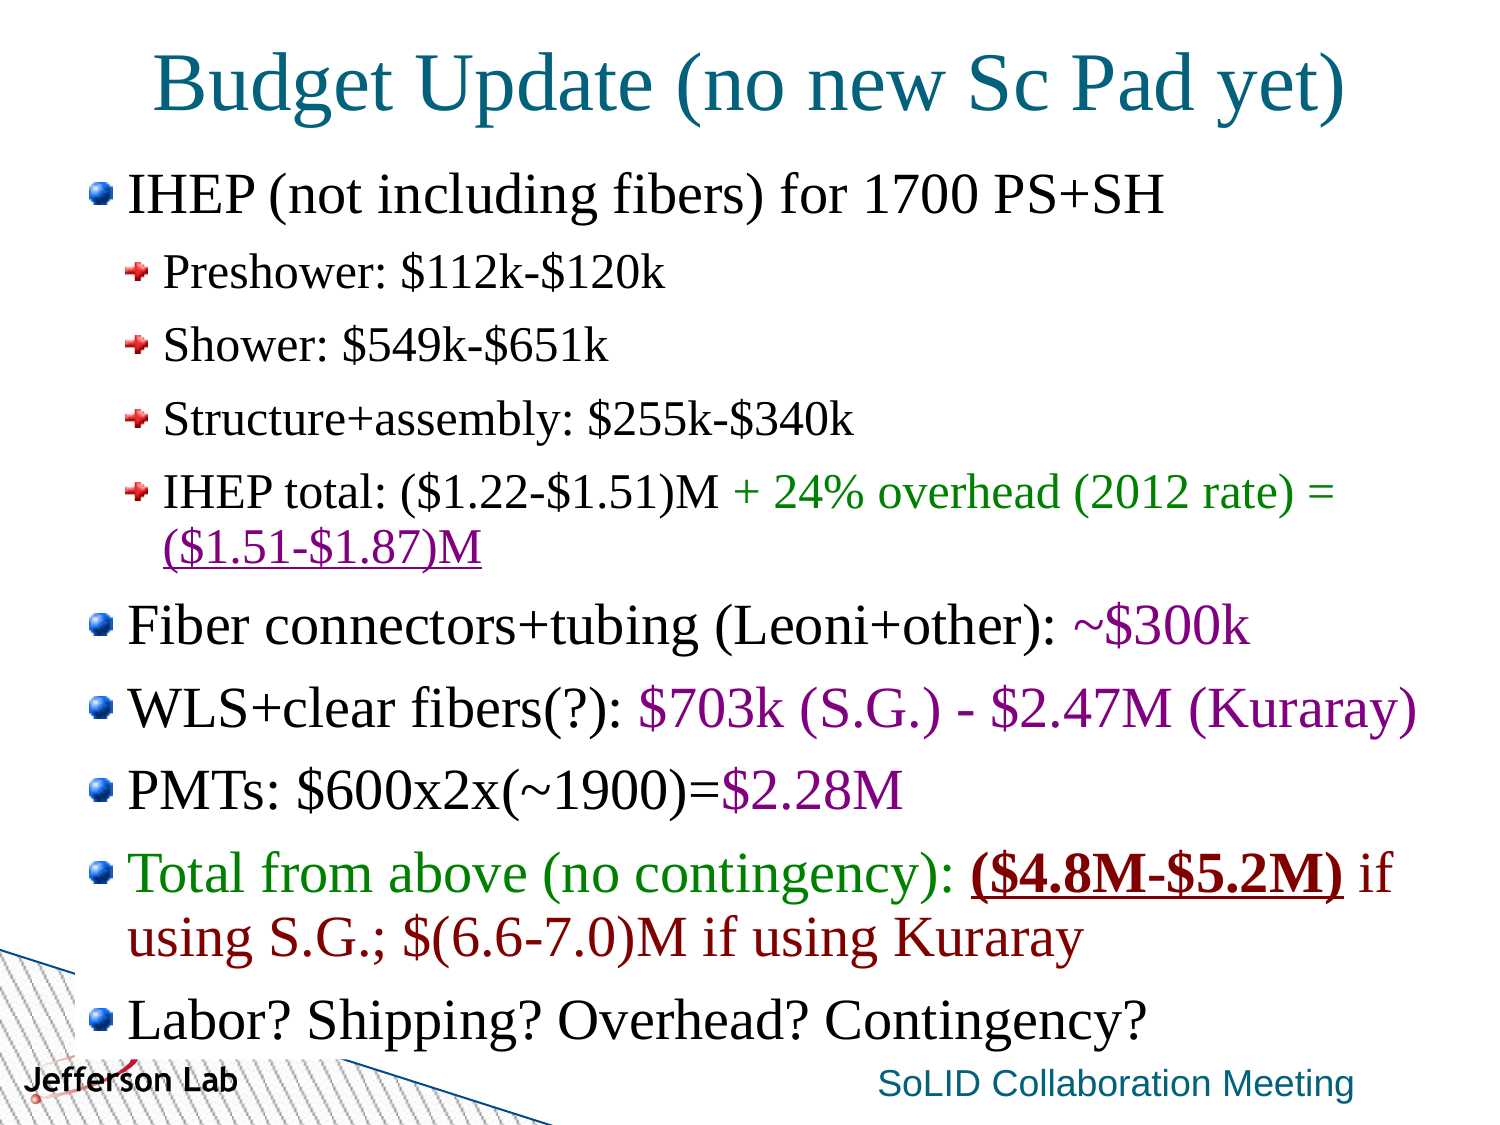

Budget Update (no new Sc Pad yet)
IHEP (not including fibers) for 1700 PS+SH
Preshower: $112k-$120k
Shower: $549k-$651k
Structure+assembly: $255k-$340k
IHEP total: ($1.22-$1.51)M + 24% overhead (2012 rate) = ($1.51-$1.87)M
Fiber connectors+tubing (Leoni+other): ~$300k
WLS+clear fibers(?): $703k (S.G.) - $2.47M (Kuraray)
PMTs: $600x2x(~1900)=$2.28M
Total from above (no contingency): ($4.8M-$5.2M) if using S.G.; $(6.6-7.0)M if using Kuraray
Labor? Shipping? Overhead? Contingency?